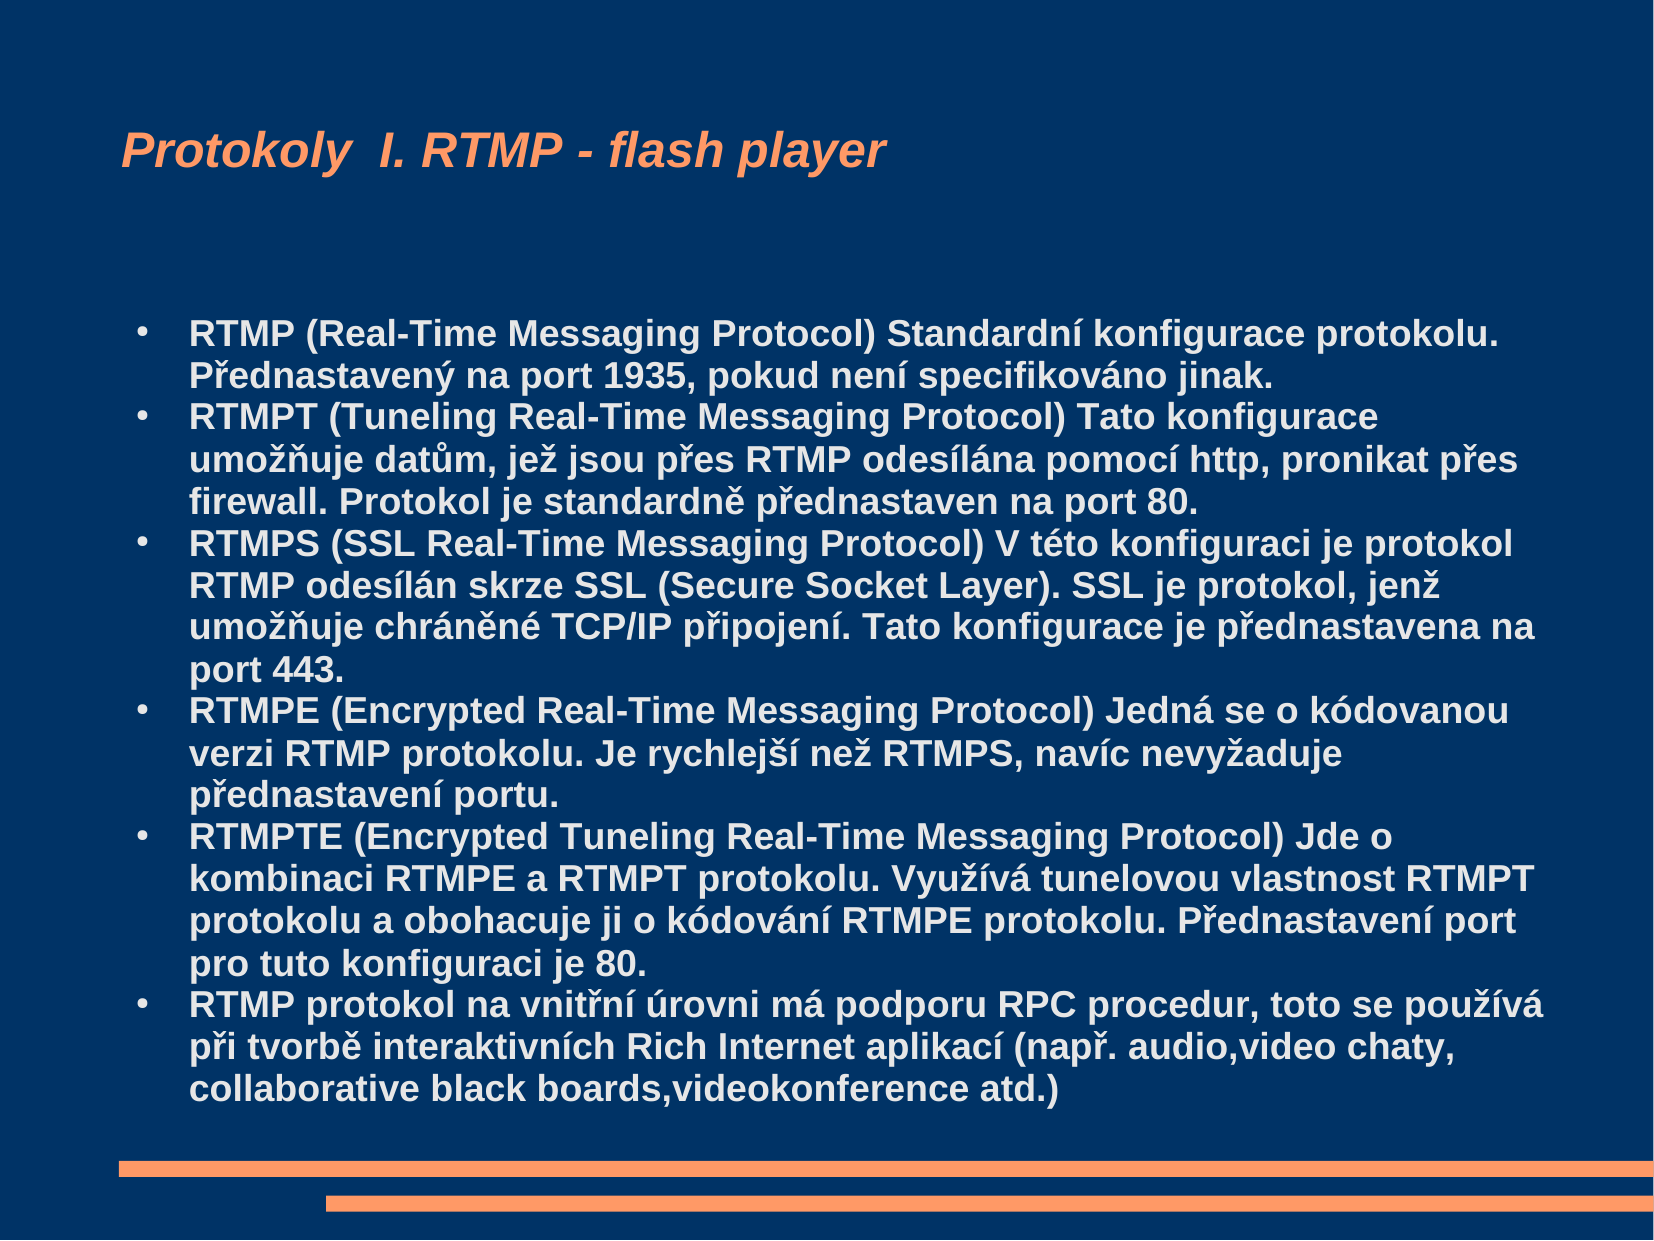

# Protokoly I. RTMP - flash player
RTMP (Real-Time Messaging Protocol) Standardní konfigurace protokolu. Přednastavený na port 1935, pokud není specifikováno jinak.
RTMPT (Tuneling Real-Time Messaging Protocol) Tato konfigurace umožňuje datům, jež jsou přes RTMP odesílána pomocí http, pronikat přes firewall. Protokol je standardně přednastaven na port 80.
RTMPS (SSL Real-Time Messaging Protocol) V této konfiguraci je protokol RTMP odesílán skrze SSL (Secure Socket Layer). SSL je protokol, jenž umožňuje chráněné TCP/IP připojení. Tato konfigurace je přednastavena na port 443.
RTMPE (Encrypted Real-Time Messaging Protocol) Jedná se o kódovanou verzi RTMP protokolu. Je rychlejší než RTMPS, navíc nevyžaduje přednastavení portu.
RTMPTE (Encrypted Tuneling Real-Time Messaging Protocol) Jde o kombinaci RTMPE a RTMPT protokolu. Využívá tunelovou vlastnost RTMPT protokolu a obohacuje ji o kódování RTMPE protokolu. Přednastavení port pro tuto konfiguraci je 80.
RTMP protokol na vnitřní úrovni má podporu RPC procedur, toto se používá při tvorbě interaktivních Rich Internet aplikací (např. audio,video chaty, collaborative black boards,videokonference atd.)